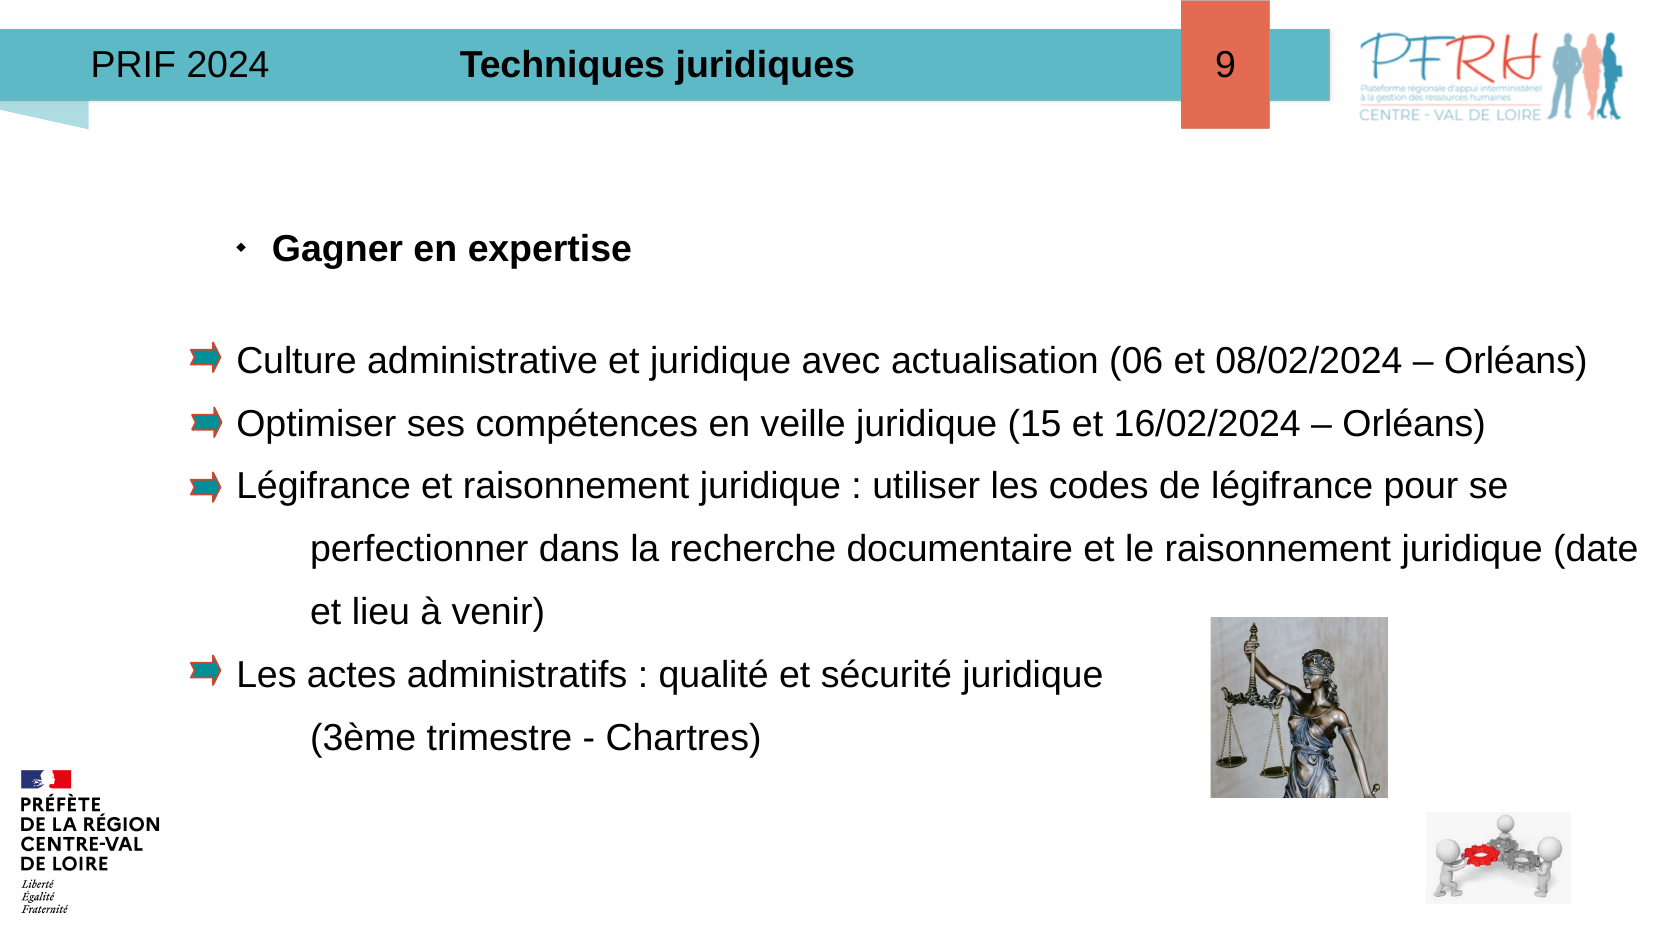

9
PRIF 2024			Techniques juridiques
Gagner en expertise
Culture administrative et juridique avec actualisation (06 et 08/02/2024 – Orléans)
Optimiser ses compétences en veille juridique (15 et 16/02/2024 – Orléans)
Légifrance et raisonnement juridique : utiliser les codes de légifrance pour se
	perfectionner dans la recherche documentaire et le raisonnement juridique (date
	et lieu à venir)
Les actes administratifs : qualité et sécurité juridique
 	(3ème trimestre - Chartres)